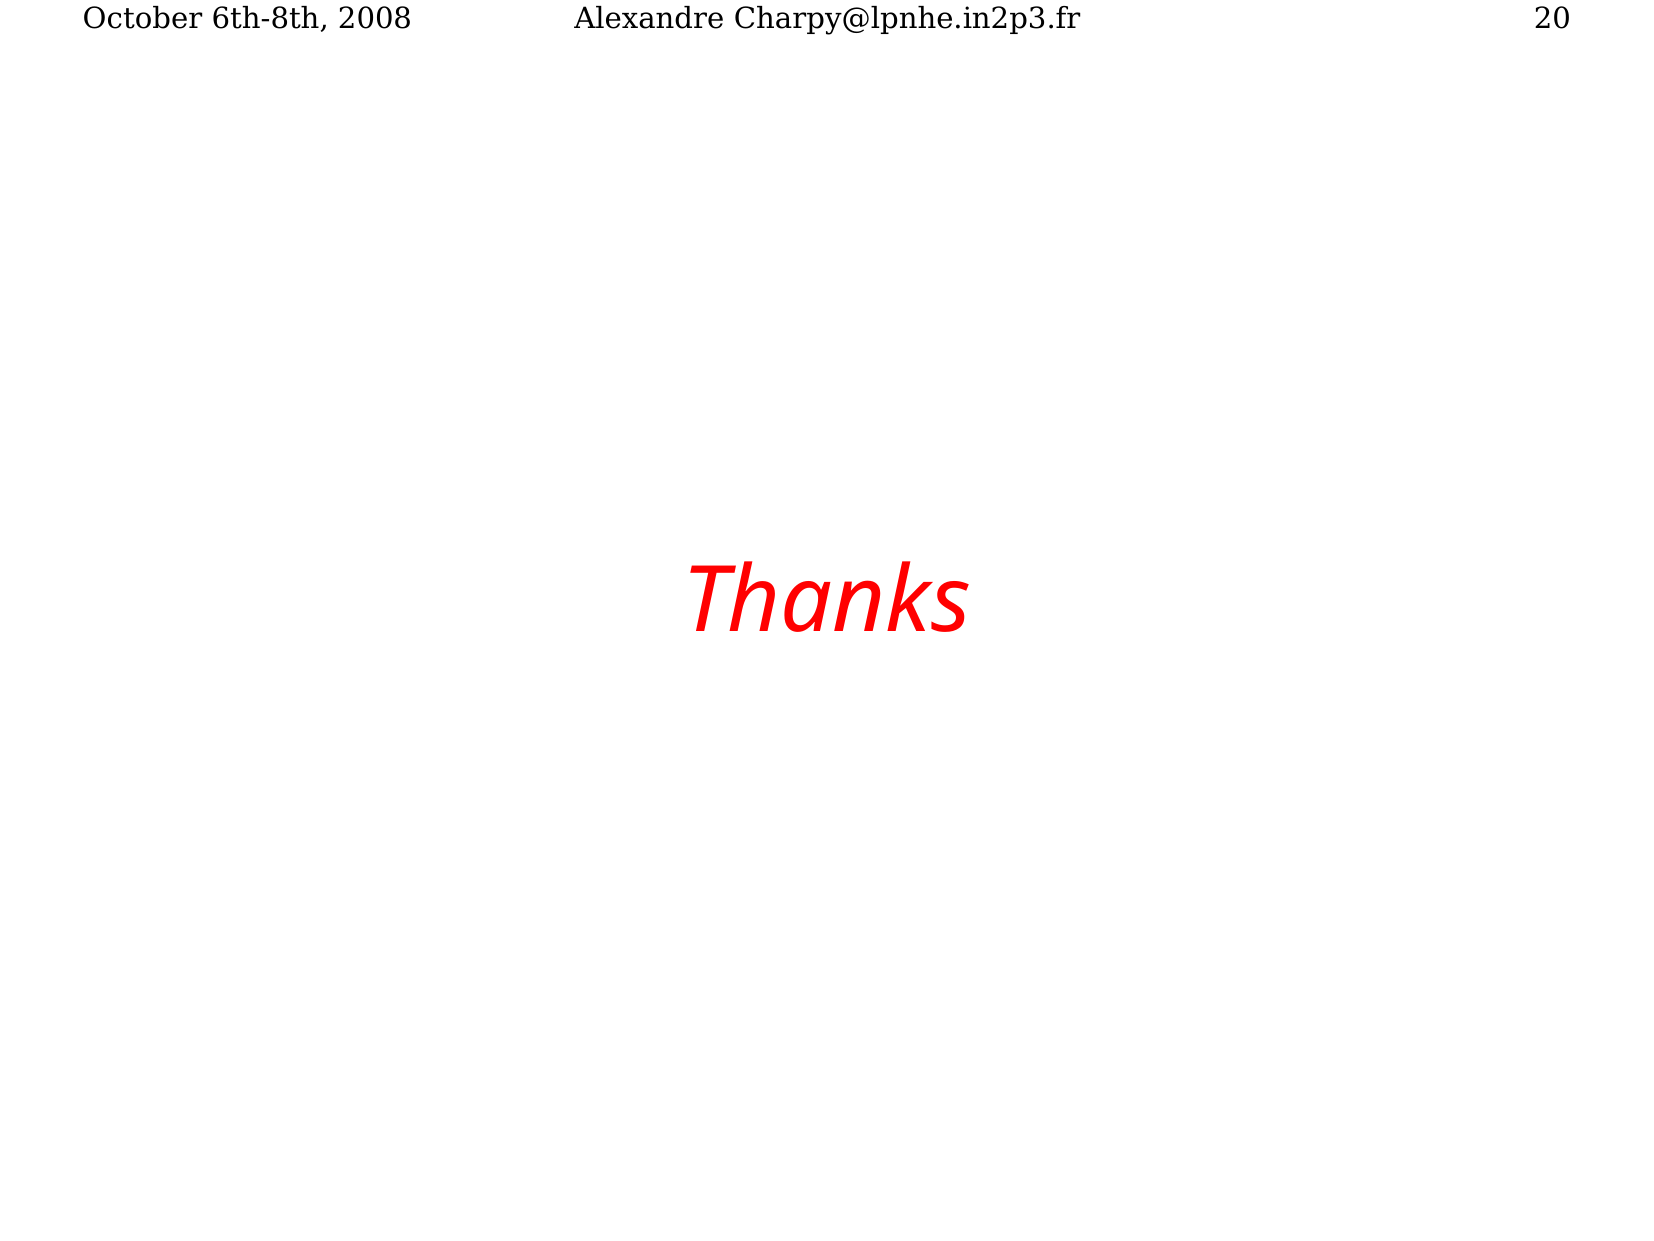

October 6th-8th, 2008
Alexandre Charpy@lpnhe.in2p3.fr
20
# Thanks